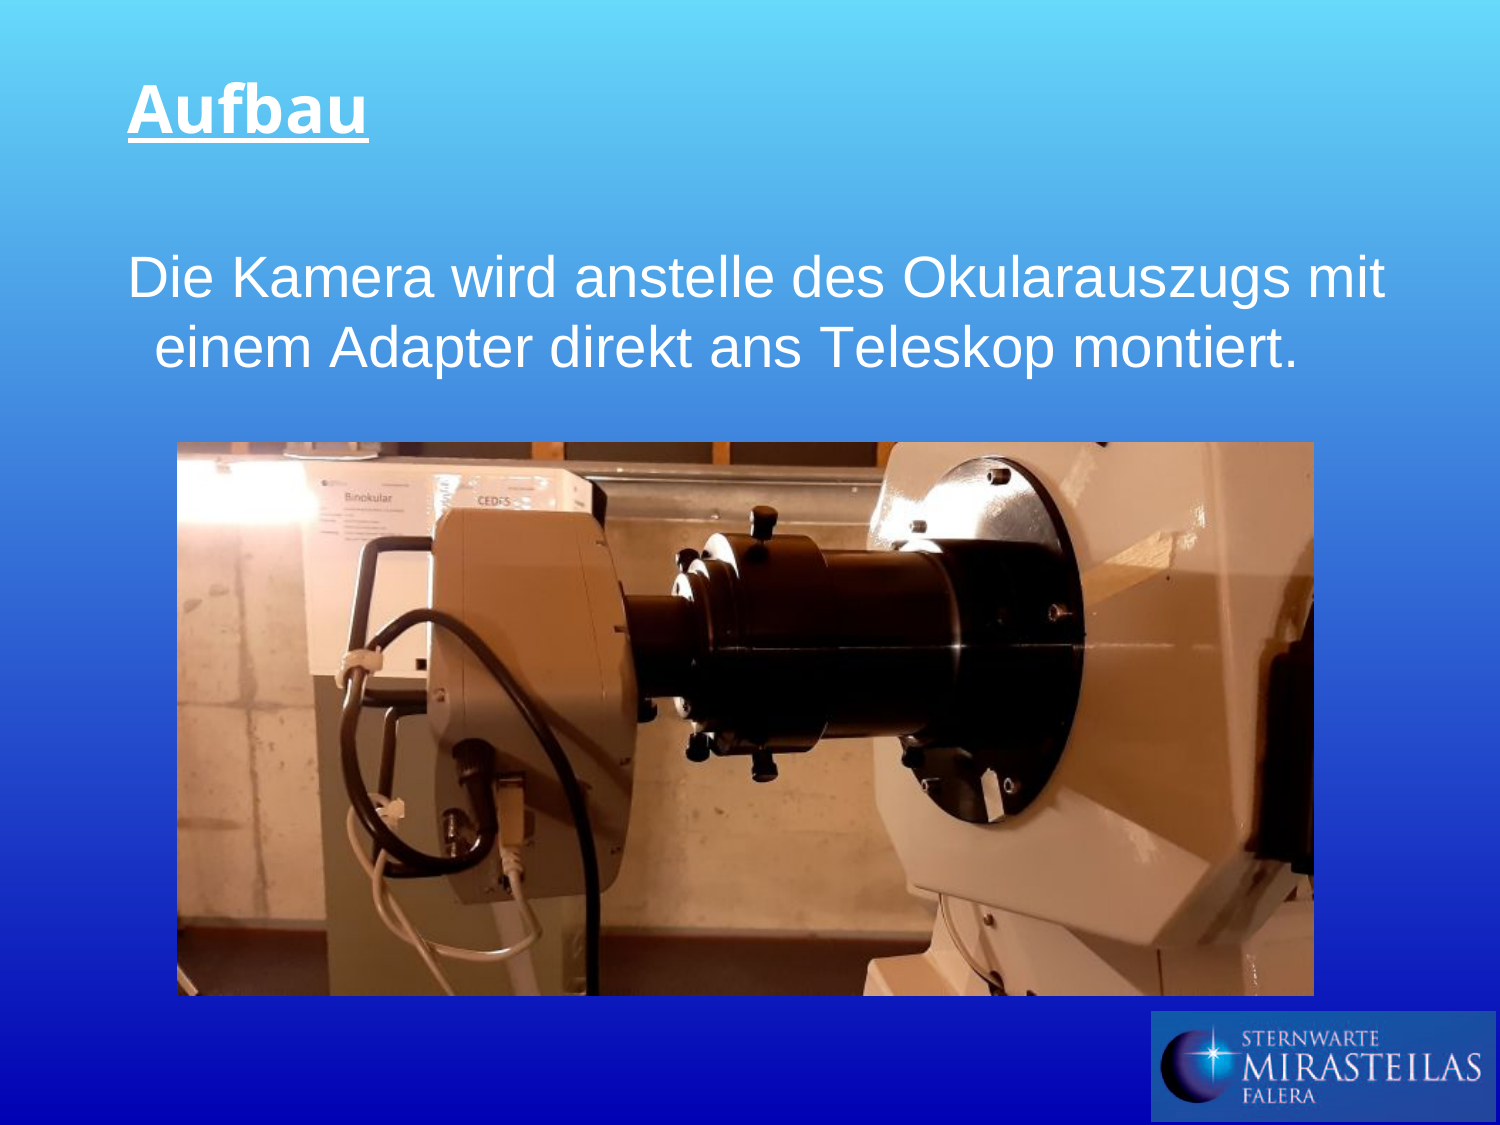

Aufbau
Die Kamera wird anstelle des Okularauszugs mit einem Adapter direkt ans Teleskop montiert.